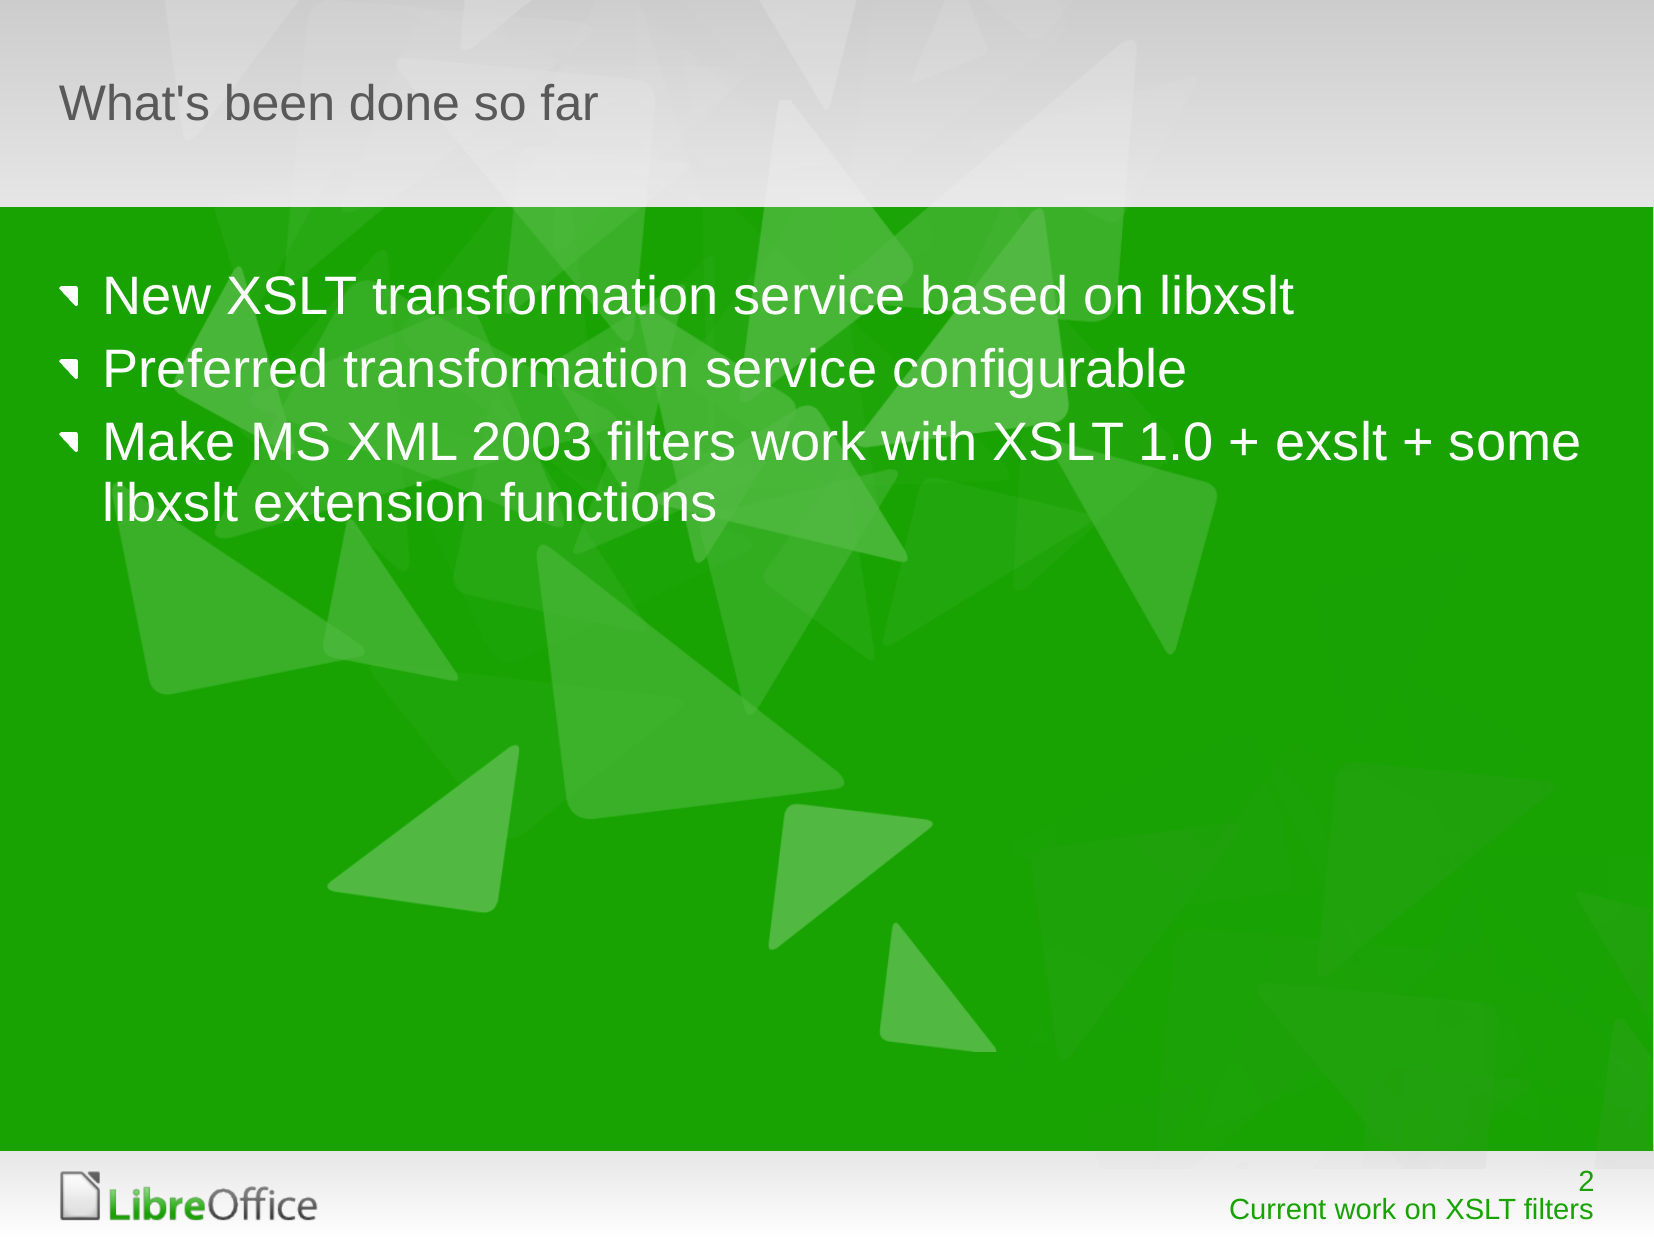

# What's been done so far
New XSLT transformation service based on libxslt
Preferred transformation service configurable
Make MS XML 2003 filters work with XSLT 1.0 + exslt + some libxslt extension functions
2
Current work on XSLT filters